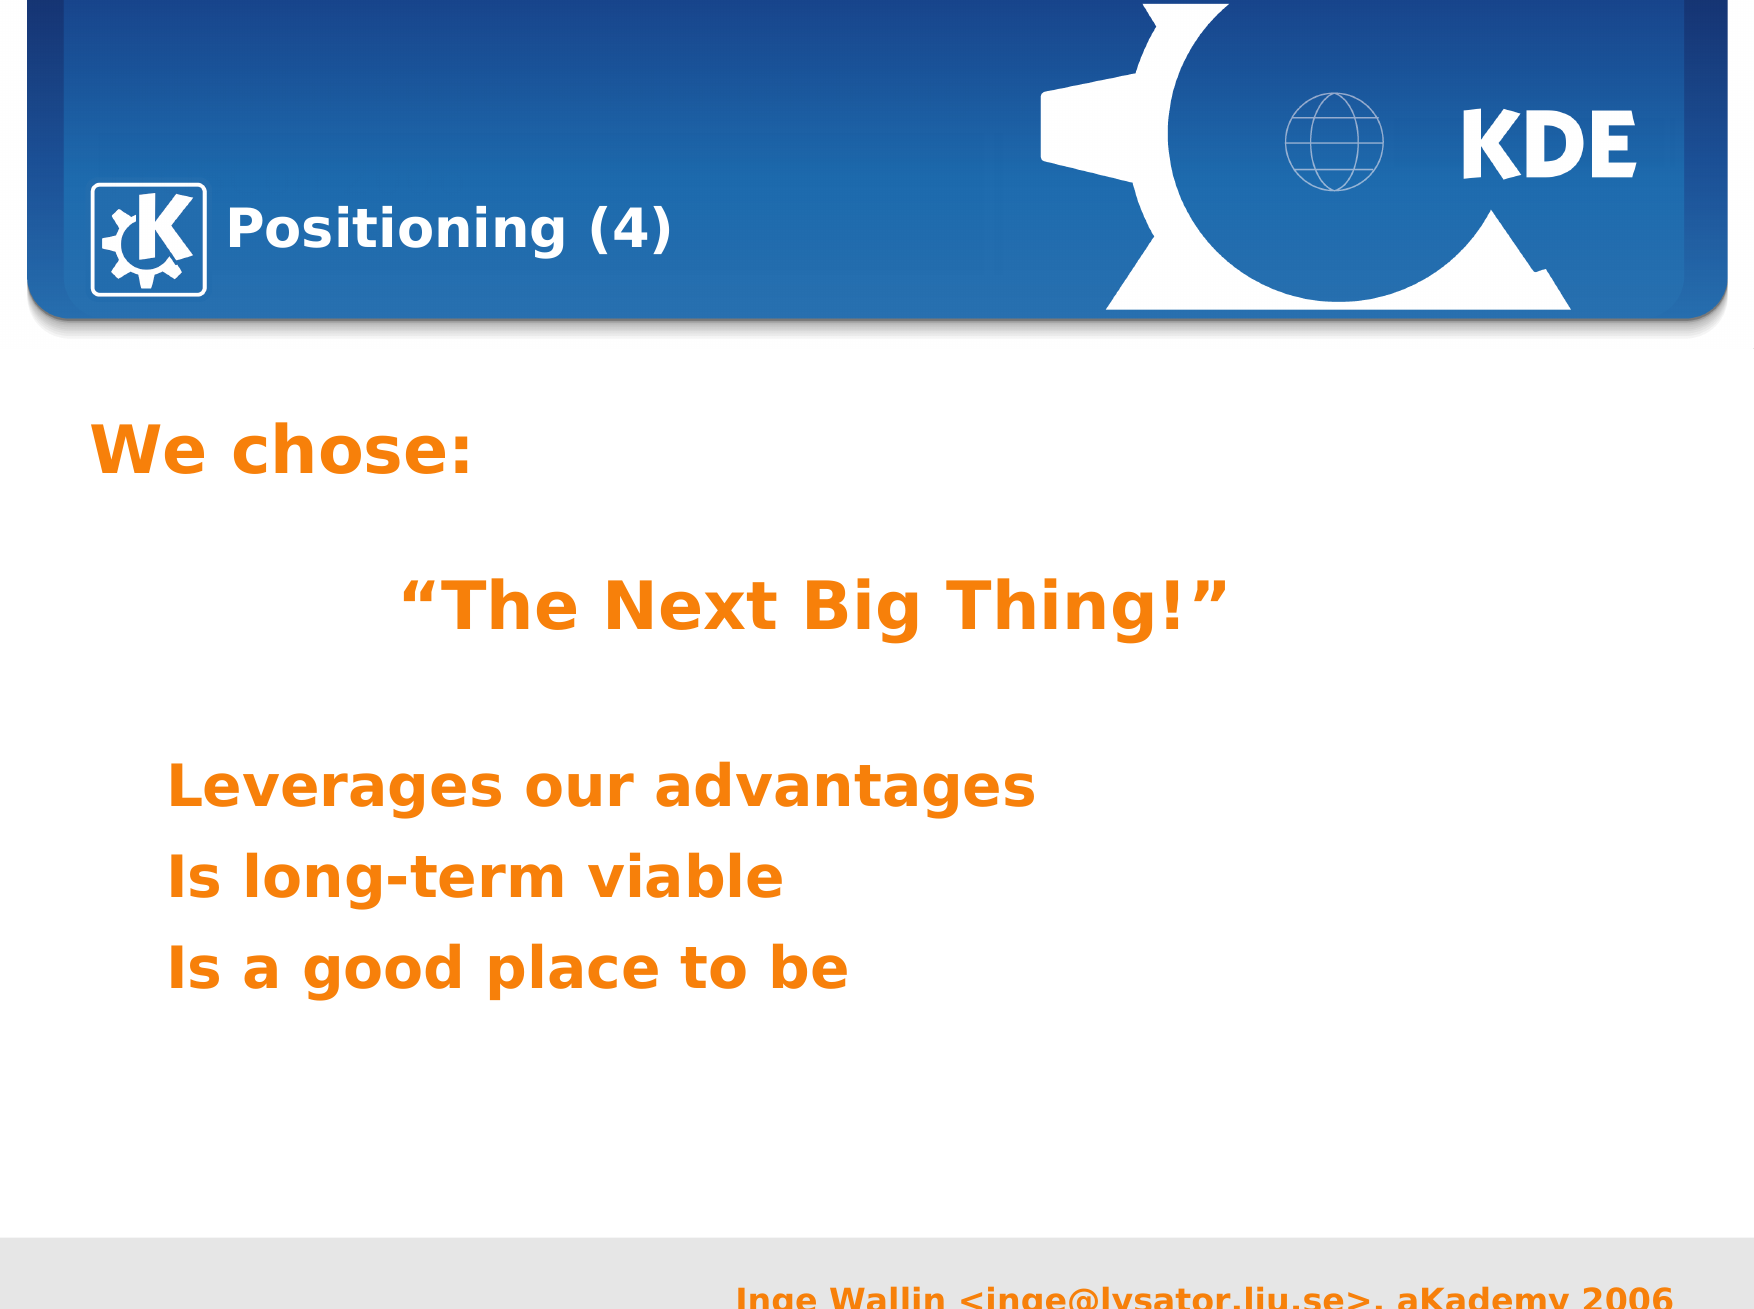

# Positioning (4)
We chose:
 “The Next Big Thing!”
Leverages our advantages
Is long-term viable
Is a good place to be